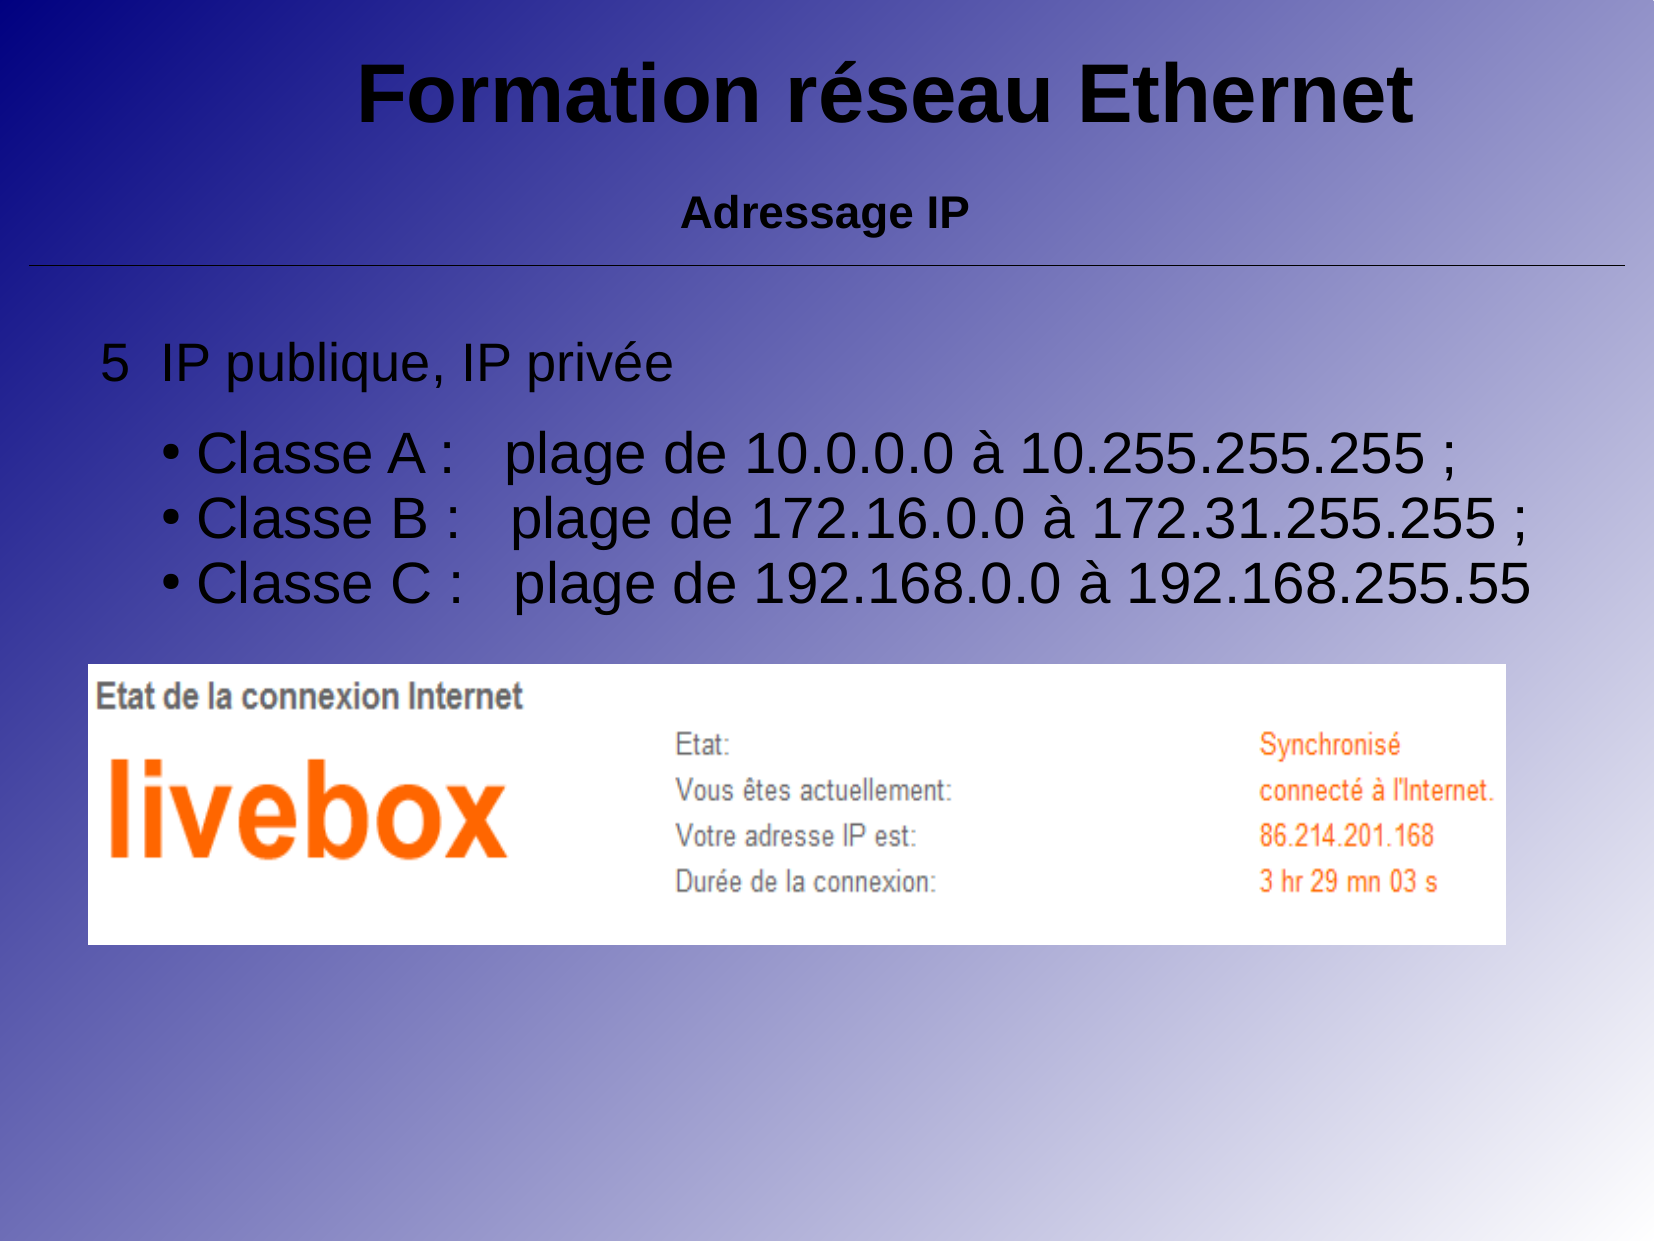

Formation réseau Ethernet
Adressage IP
5 IP publique, IP privée
Classe A : plage de 10.0.0.0 à 10.255.255.255 ;
Classe B : plage de 172.16.0.0 à 172.31.255.255 ;
Classe C : plage de 192.168.0.0 à 192.168.255.55